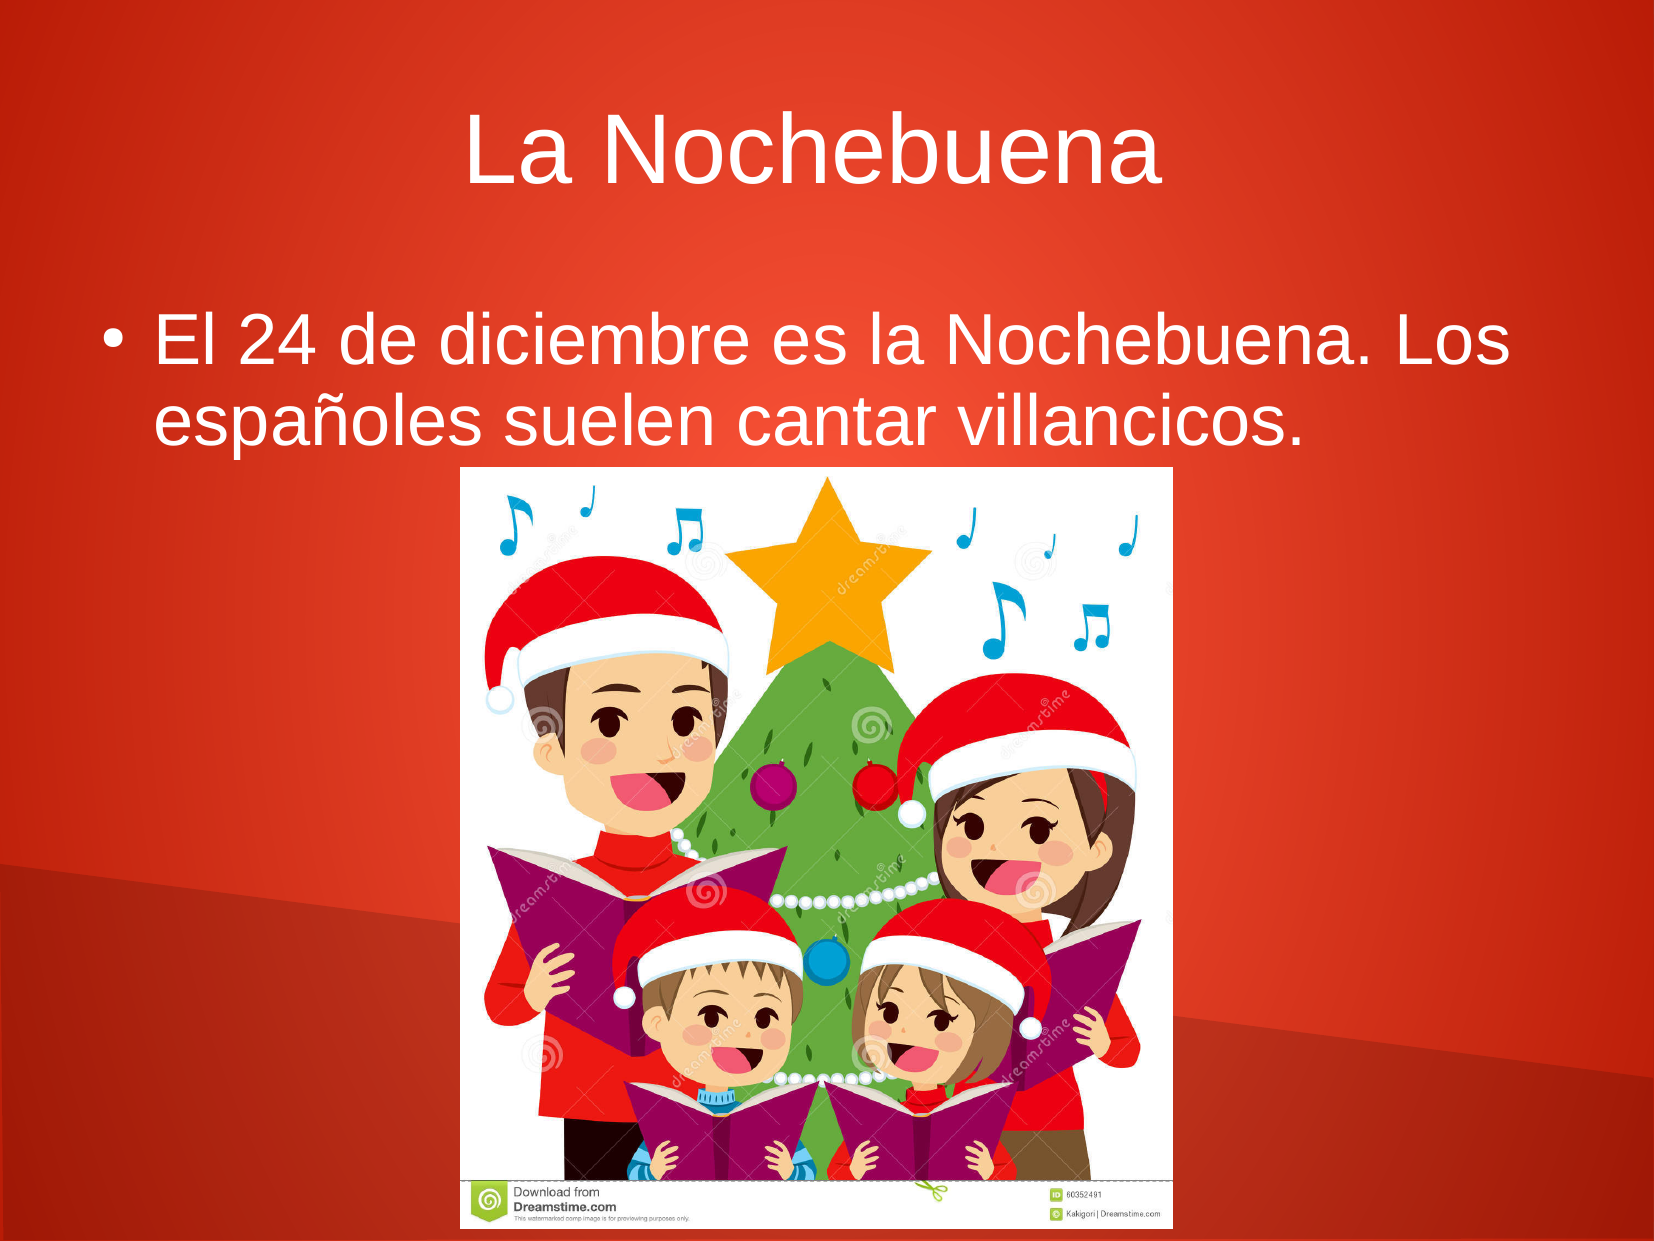

# La Nochebuena
El 24 de diciembre es la Nochebuena. Los españoles suelen cantar villancicos.